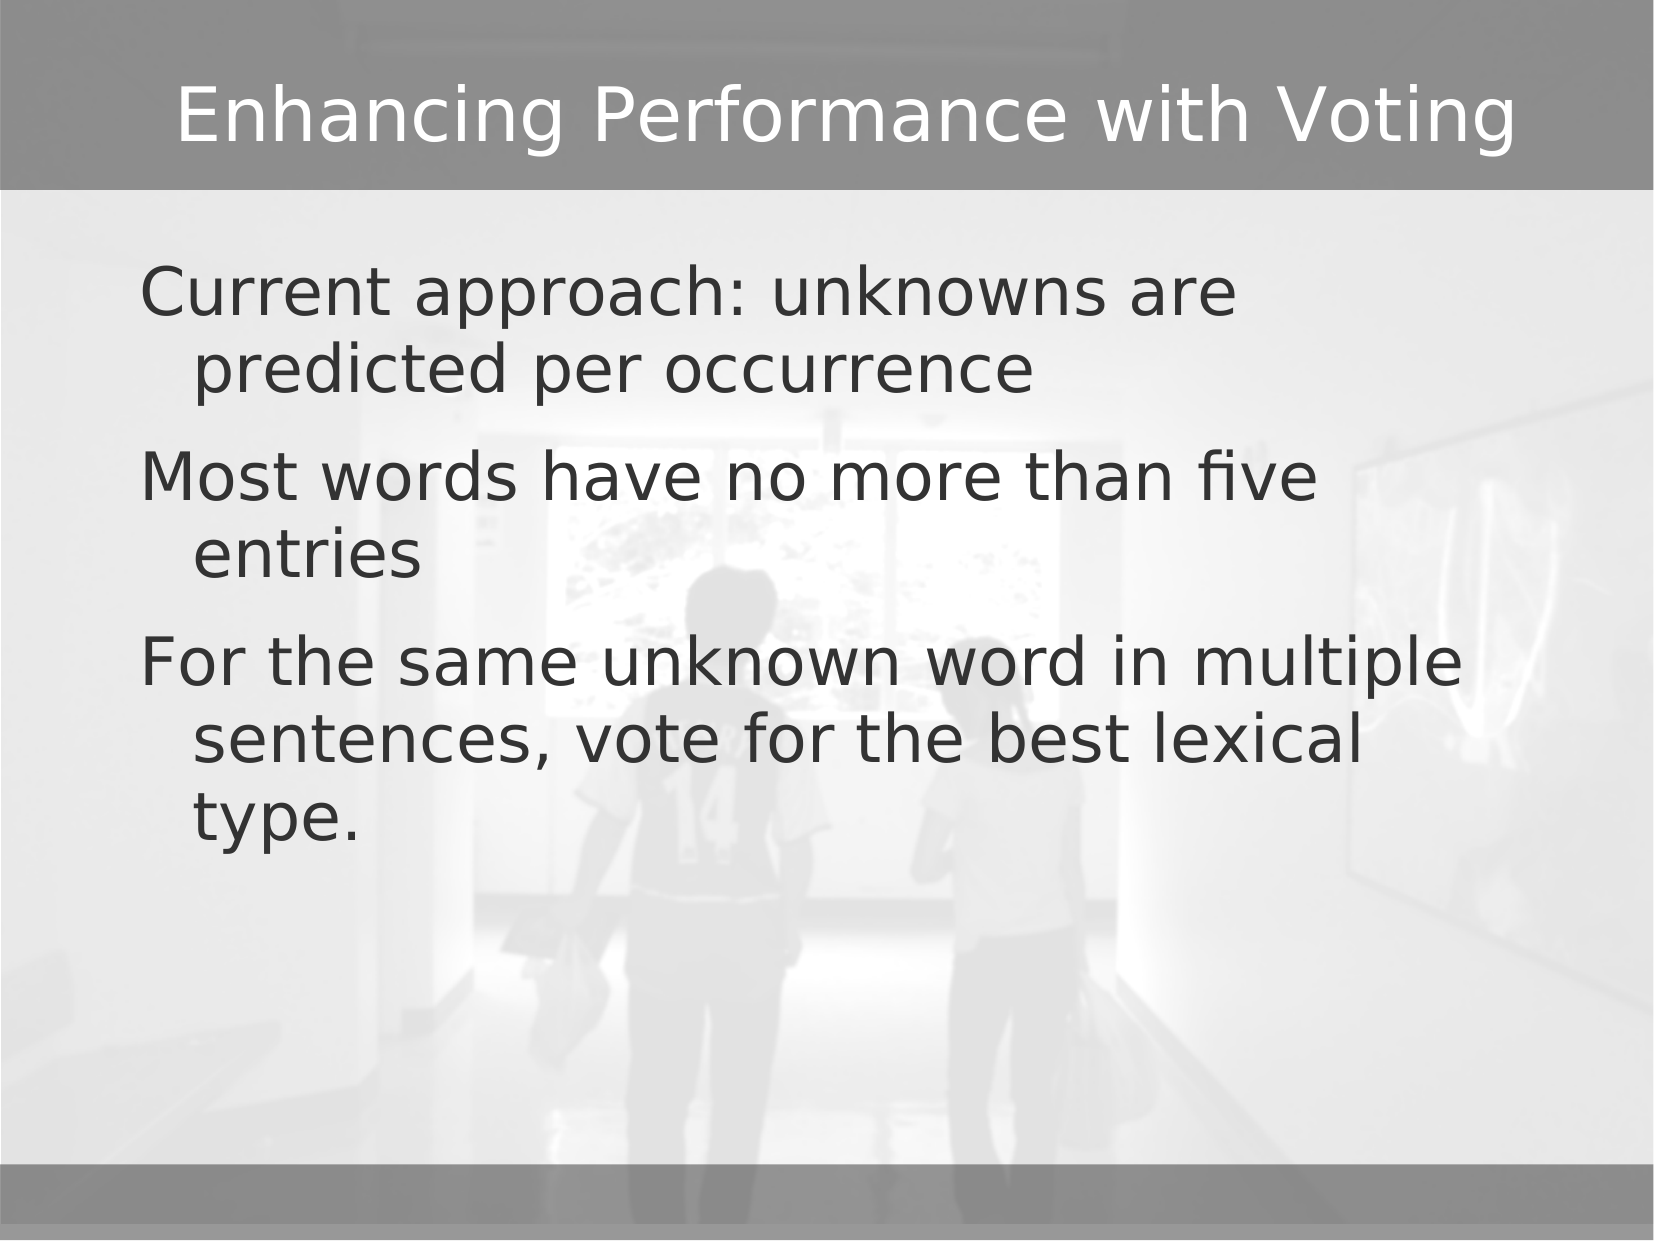

# Enhancing Performance with Voting
Current approach: unknowns are predicted per occurrence
Most words have no more than five entries
For the same unknown word in multiple sentences, vote for the best lexical type.